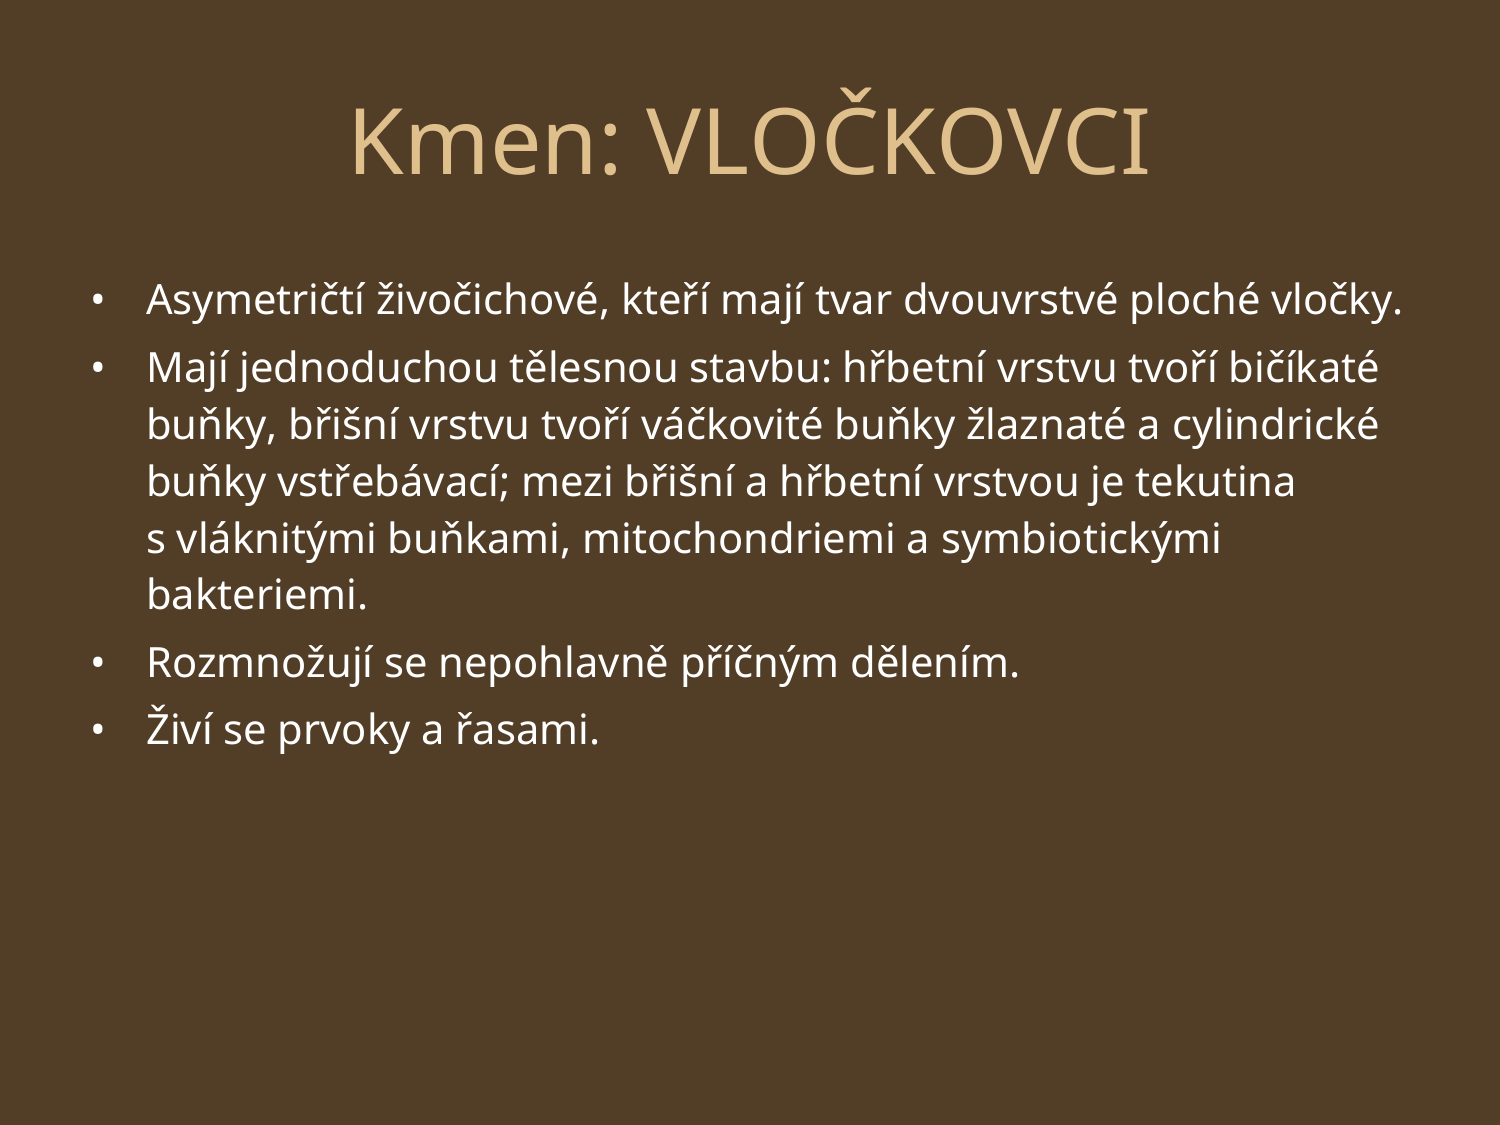

# Kmen: VLOČKOVCI
Asymetričtí živočichové, kteří mají tvar dvouvrstvé ploché vločky.
Mají jednoduchou tělesnou stavbu: hřbetní vrstvu tvoří bičíkaté buňky, břišní vrstvu tvoří váčkovité buňky žlaznaté a cylindrické buňky vstřebávací; mezi břišní a hřbetní vrstvou je tekutina
s vláknitými buňkami, mitochondriemi a symbiotickými bakteriemi.
Rozmnožují se nepohlavně příčným dělením.
Živí se prvoky a řasami.